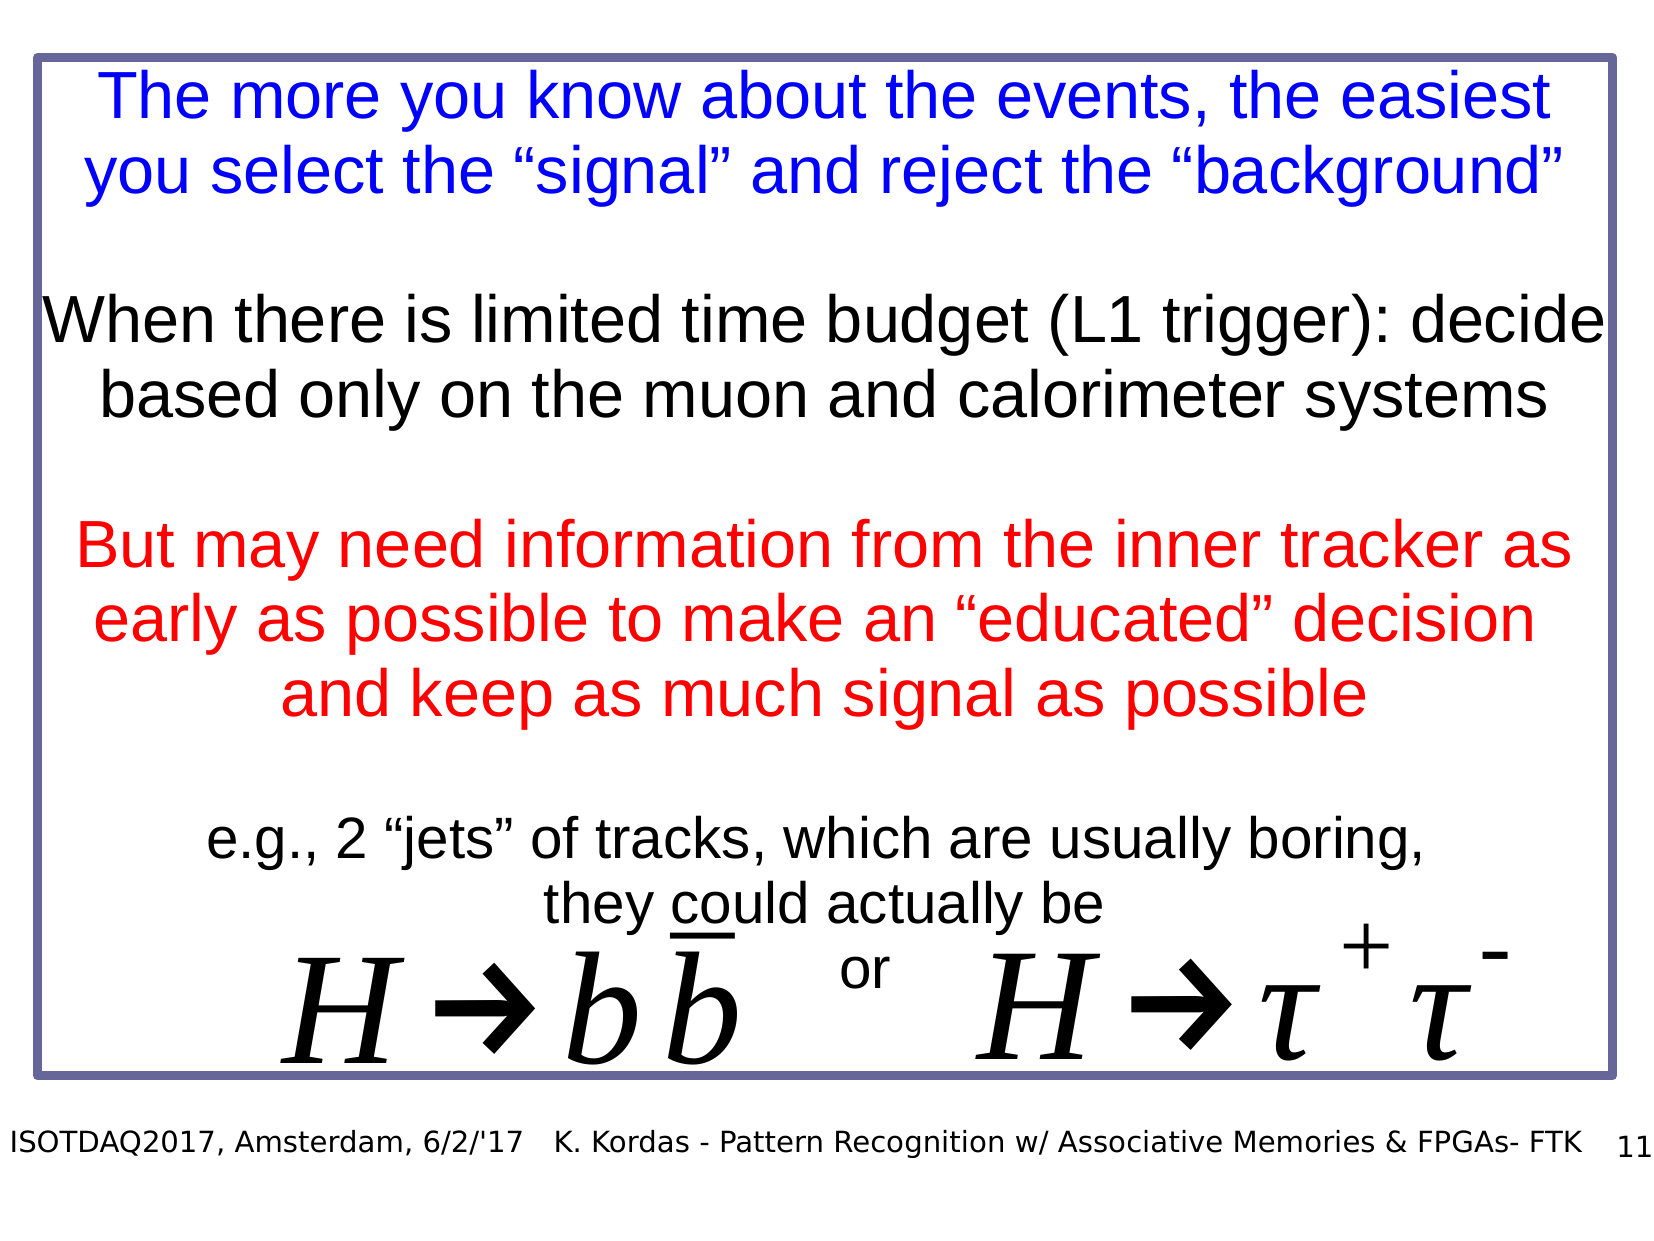

# The more you know about the events, the easiest you select the “signal” and reject the “background” When there is limited time budget (L1 trigger): decide based only on the muon and calorimeter systems But may need information from the inner tracker as early as possible to make an “educated” decision and keep as much signal as possible e.g., 2 “jets” of tracks, which are usually boring, they could actually be or
ISOTDAQ2017, Amsterdam, 6/2/'17
K. Kordas - Pattern Recognition w/ Associative Memories & FPGAs- FTK
11